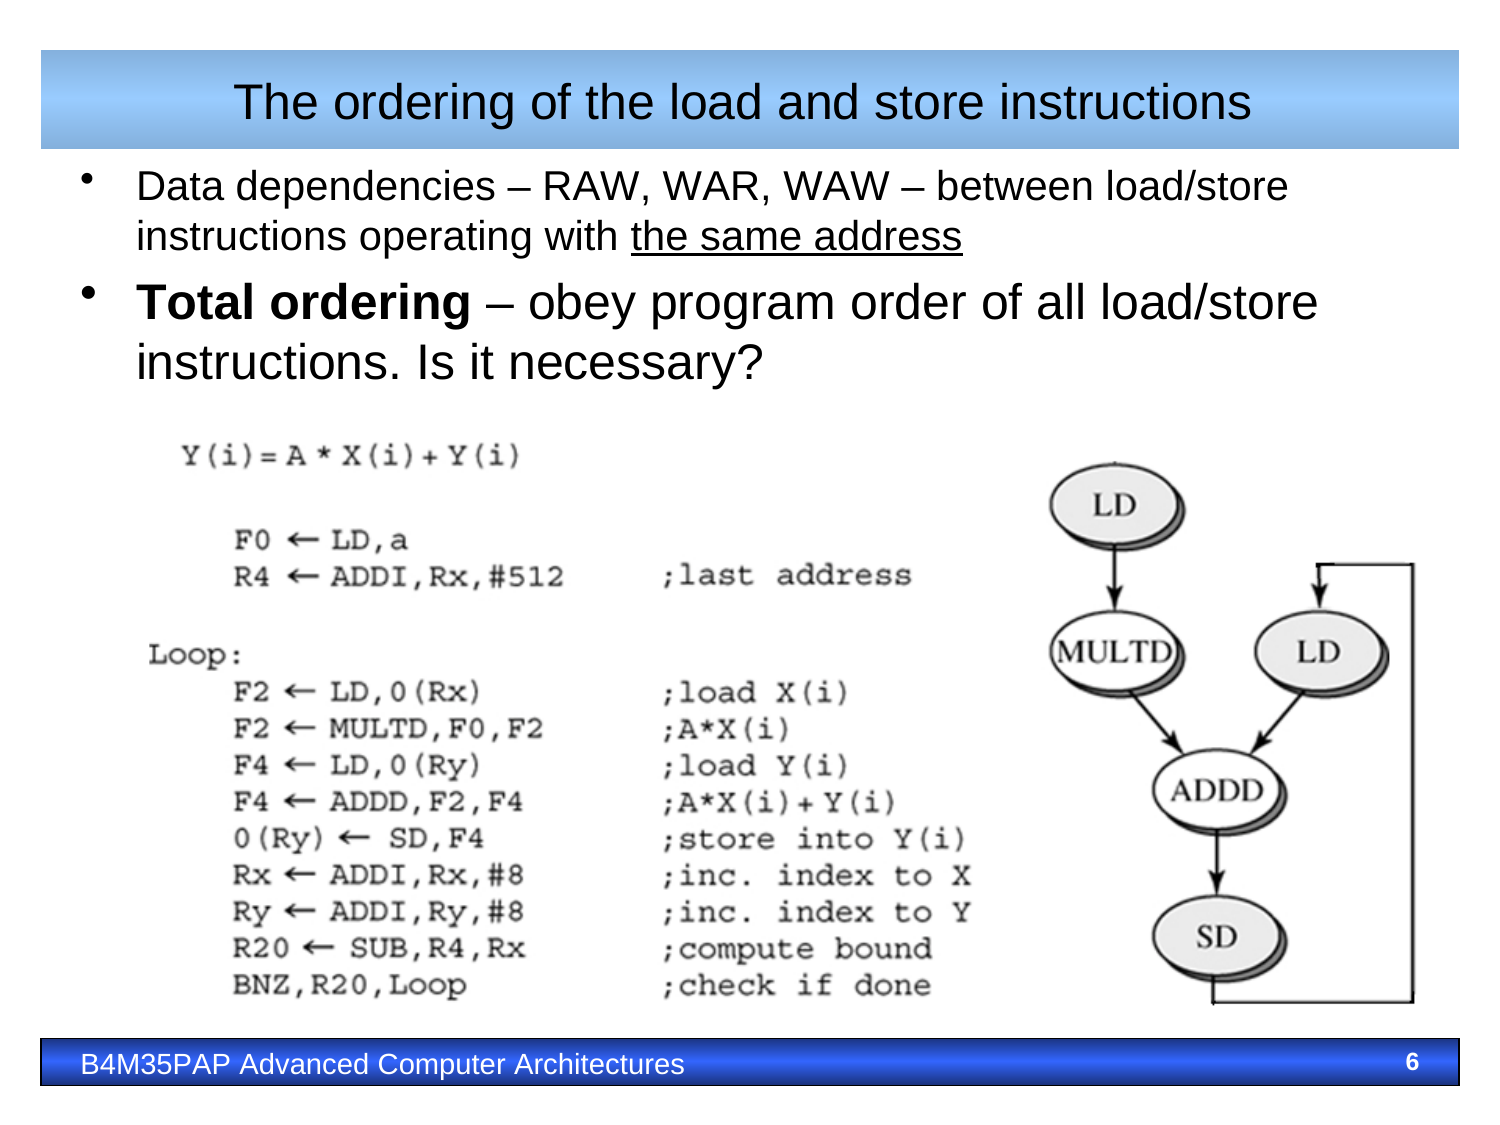

# The ordering of the load and store instructions
Data dependencies – RAW, WAR, WAW – between load/store instructions operating with the same address
Total ordering – obey program order of all load/store instructions. Is it necessary?